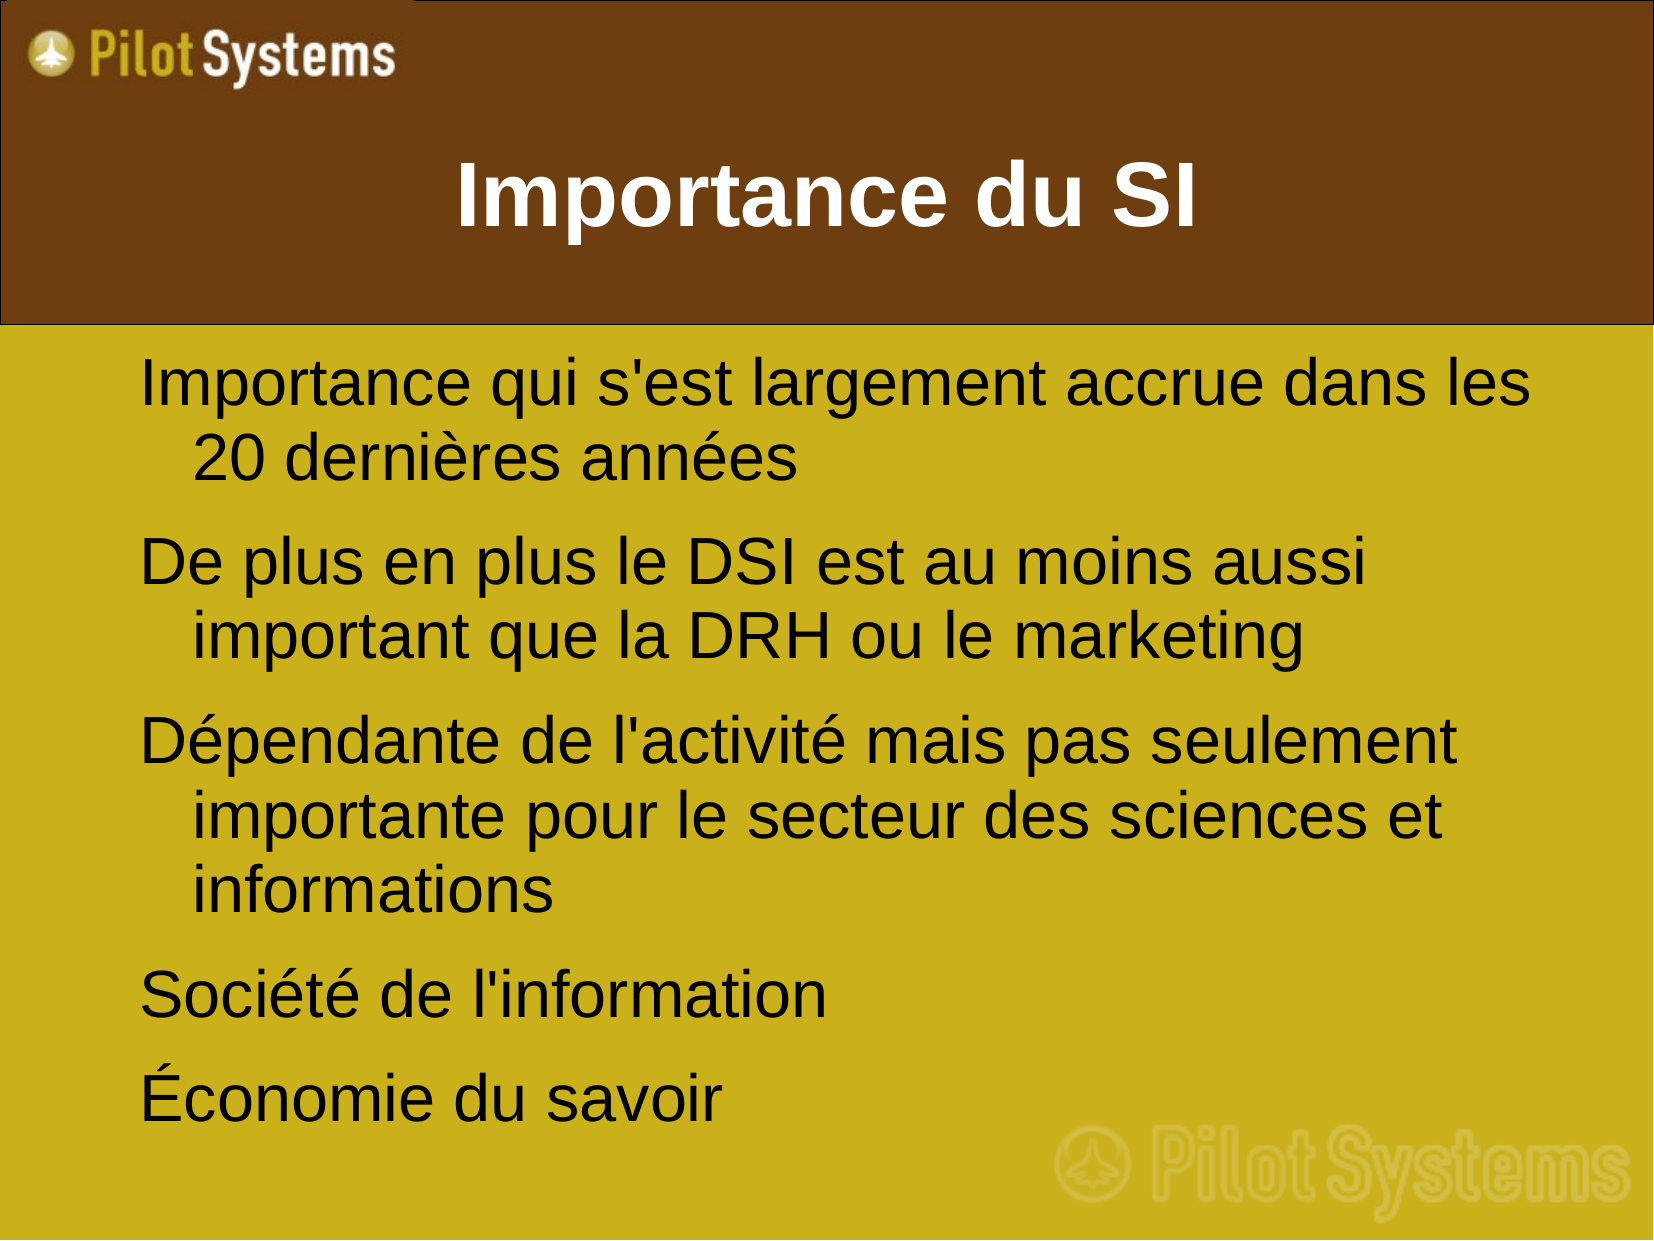

# Importance du SI
Importance qui s'est largement accrue dans les 20 dernières années
De plus en plus le DSI est au moins aussi important que la DRH ou le marketing
Dépendante de l'activité mais pas seulement importante pour le secteur des sciences et informations
Société de l'information
Économie du savoir